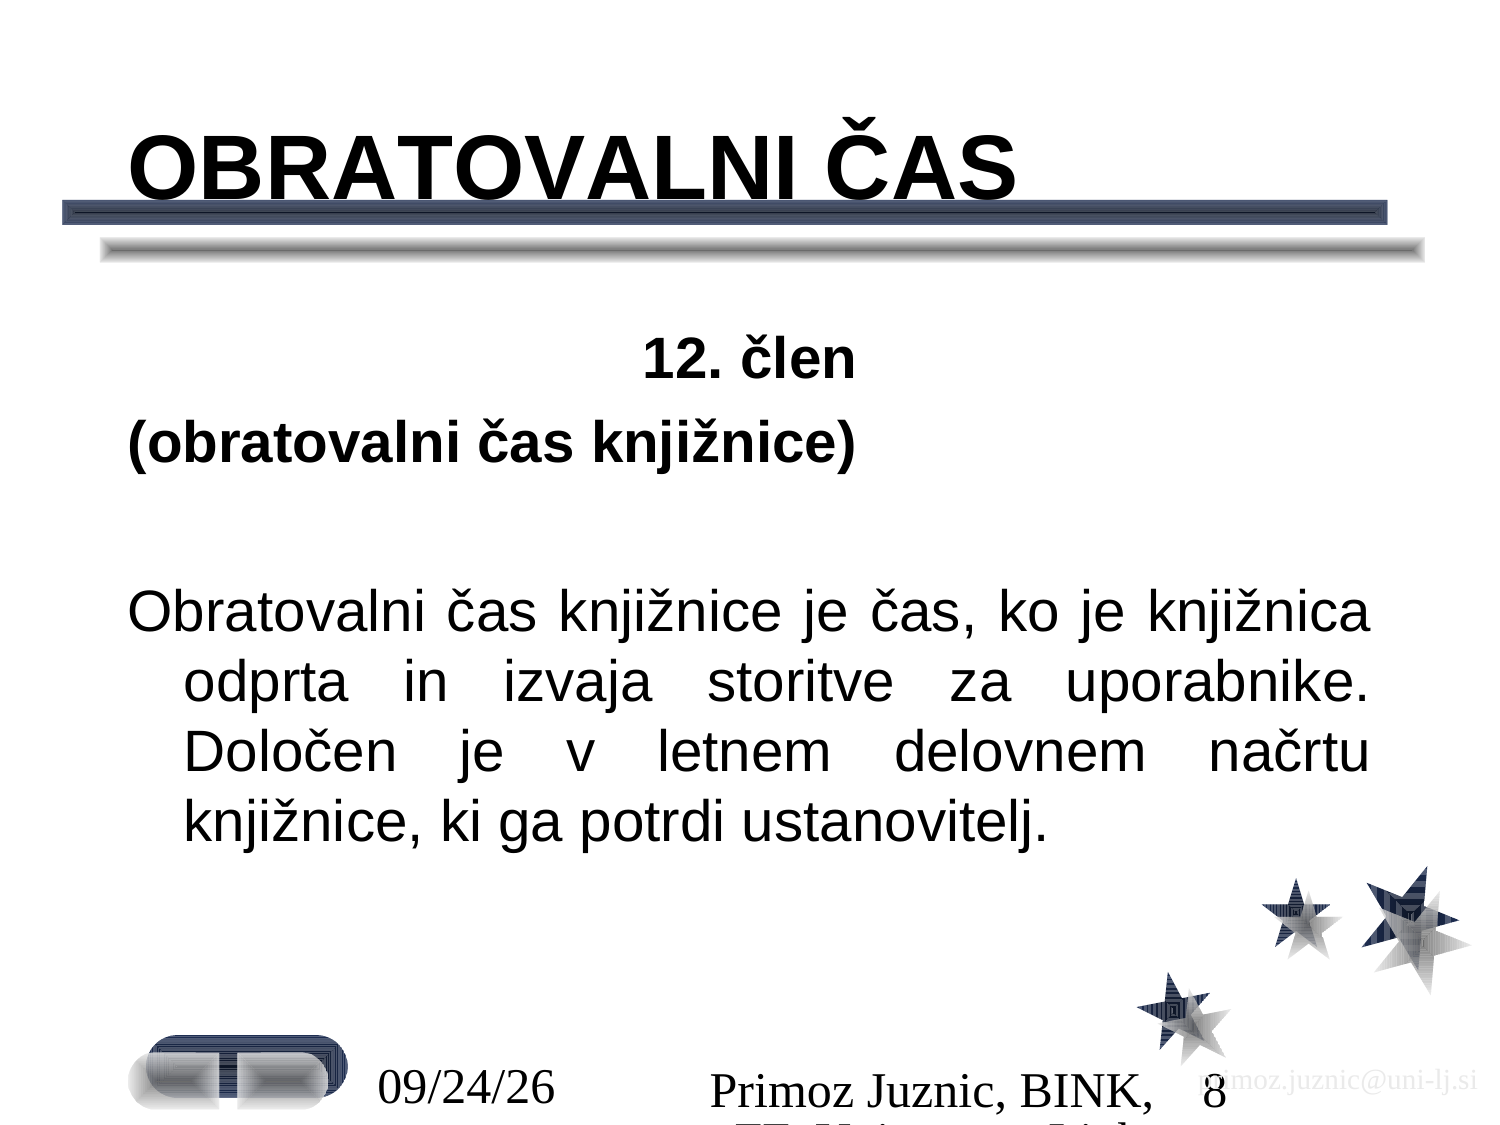

# OBRATOVALNI ČAS
12. člen
(obratovalni čas knjižnice)
Obratovalni čas knjižnice je čas, ko je knjižnica odprta in izvaja storitve za uporabnike. Določen je v letnem delovnem načrtu knjižnice, ki ga potrdi ustanovitelj.
Primoz Juznic, BINK, FF, Univerza v Ljubljani
8